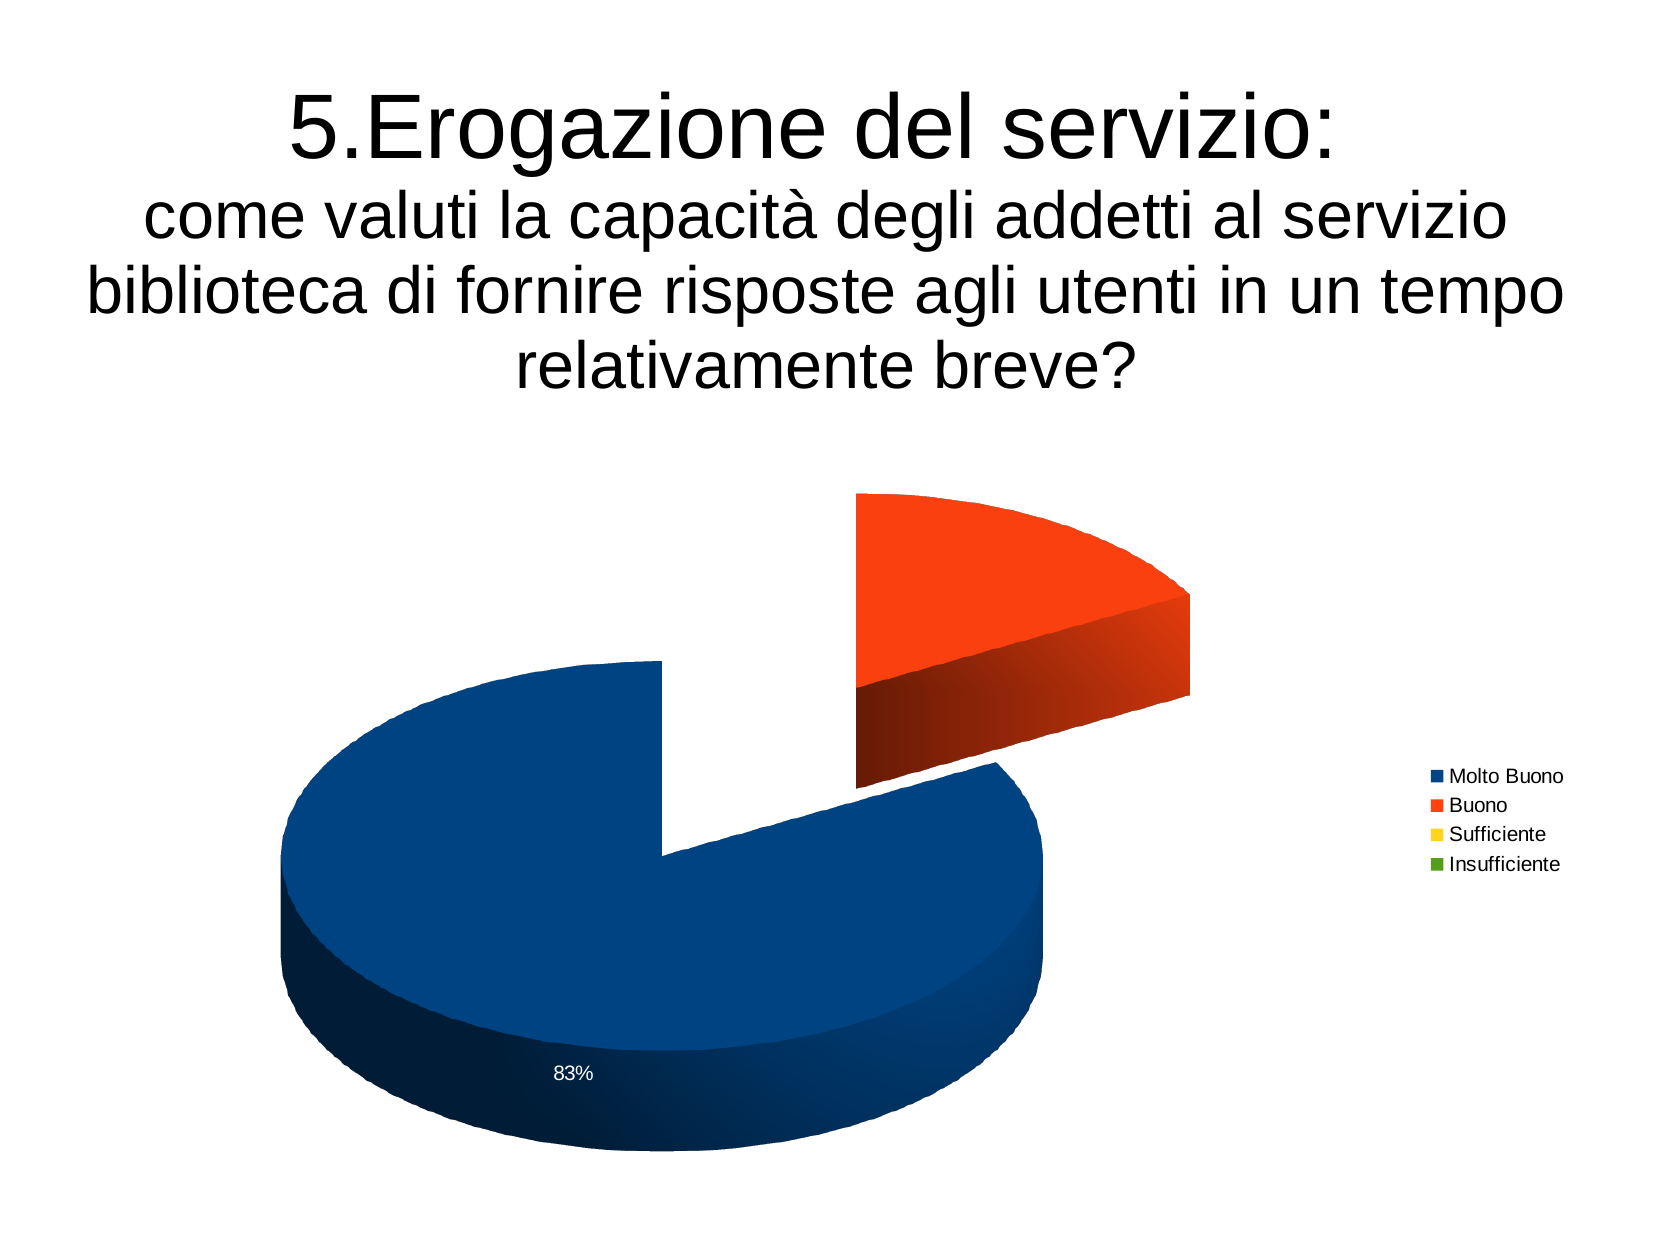

# 5.Erogazione del servizio: come valuti la capacità degli addetti al servizio biblioteca di fornire risposte agli utenti in un tempo relativamente breve?
[unsupported chart]